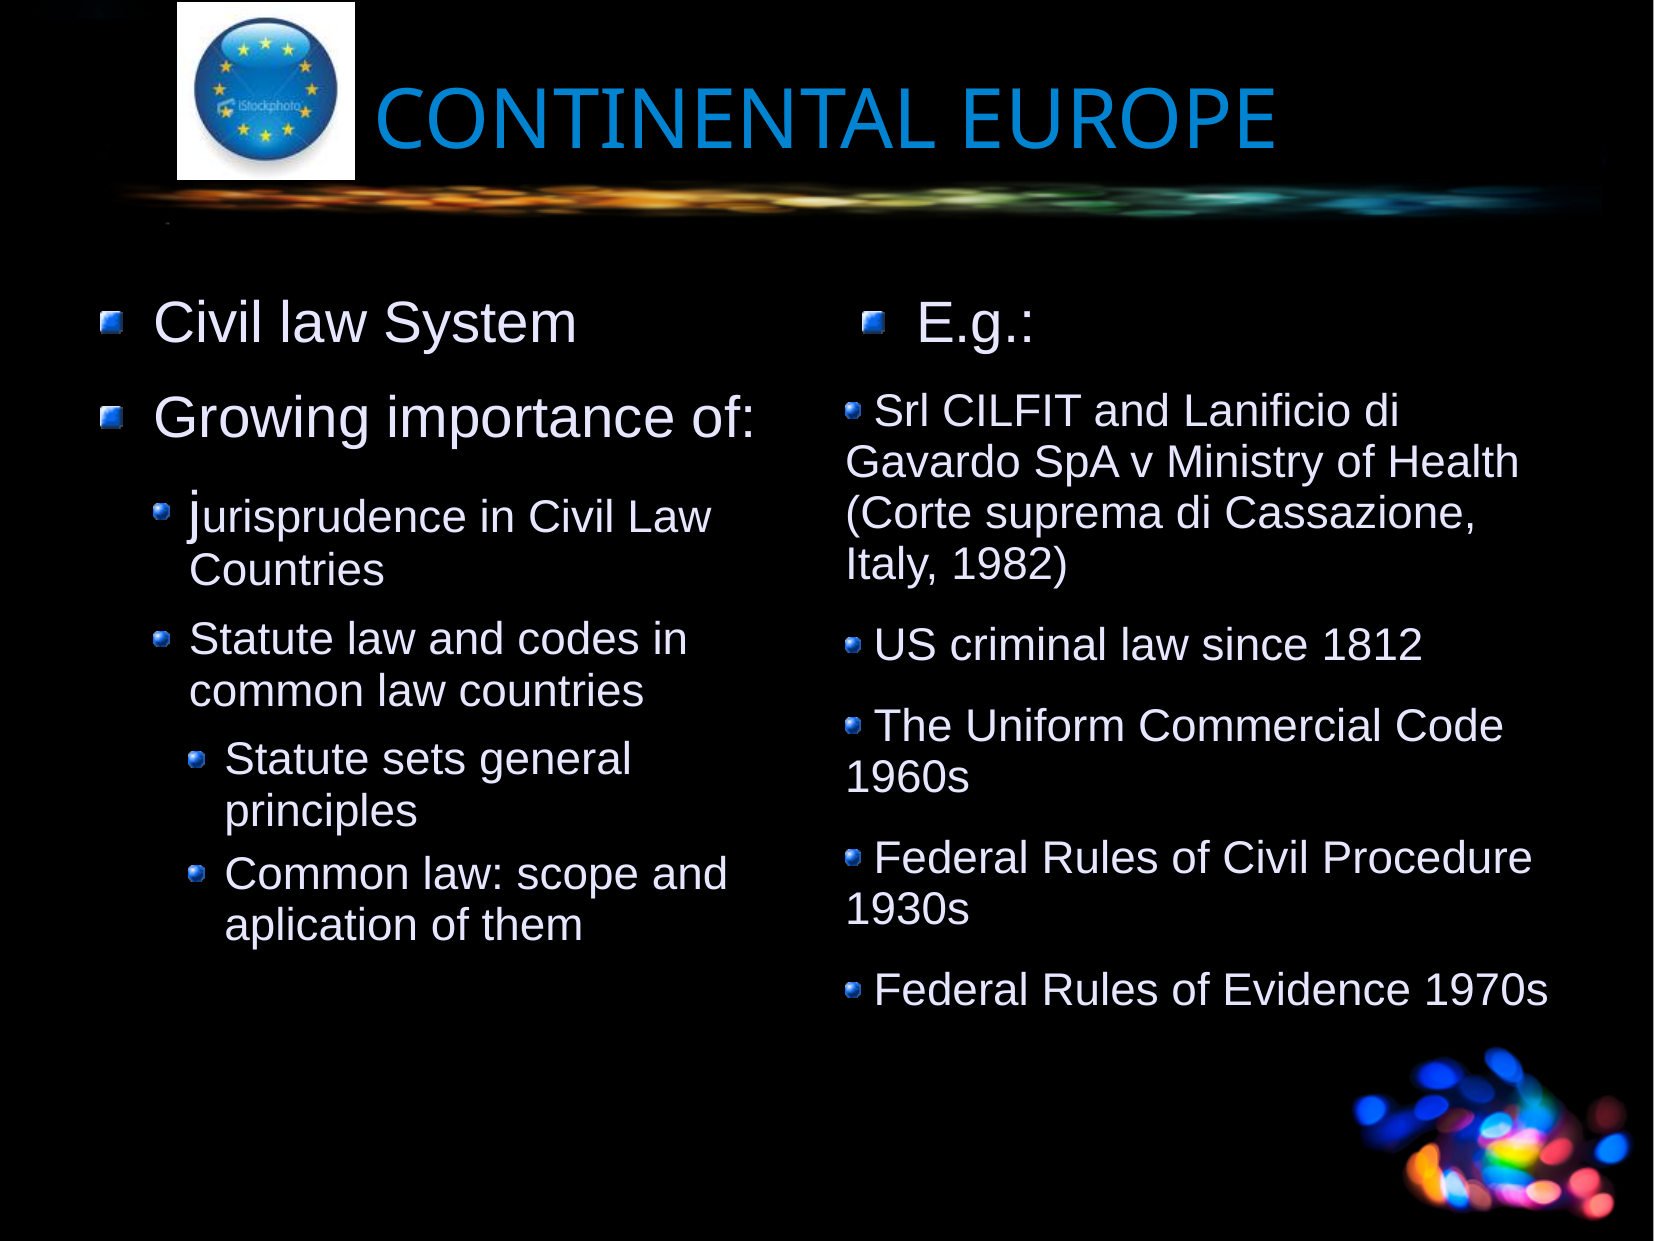

# CONTINENTAL EUROPE
Civil law System
Growing importance of:
jurisprudence in Civil Law Countries
Statute law and codes in common law countries
Statute sets general principles
Common law: scope and aplication of them
E.g.:
 Srl CILFIT and Lanificio di Gavardo SpA v Ministry of Health (Corte suprema di Cassazione, Italy, 1982)
 US criminal law since 1812
 The Uniform Commercial Code 1960s
 Federal Rules of Civil Procedure 1930s
 Federal Rules of Evidence 1970s